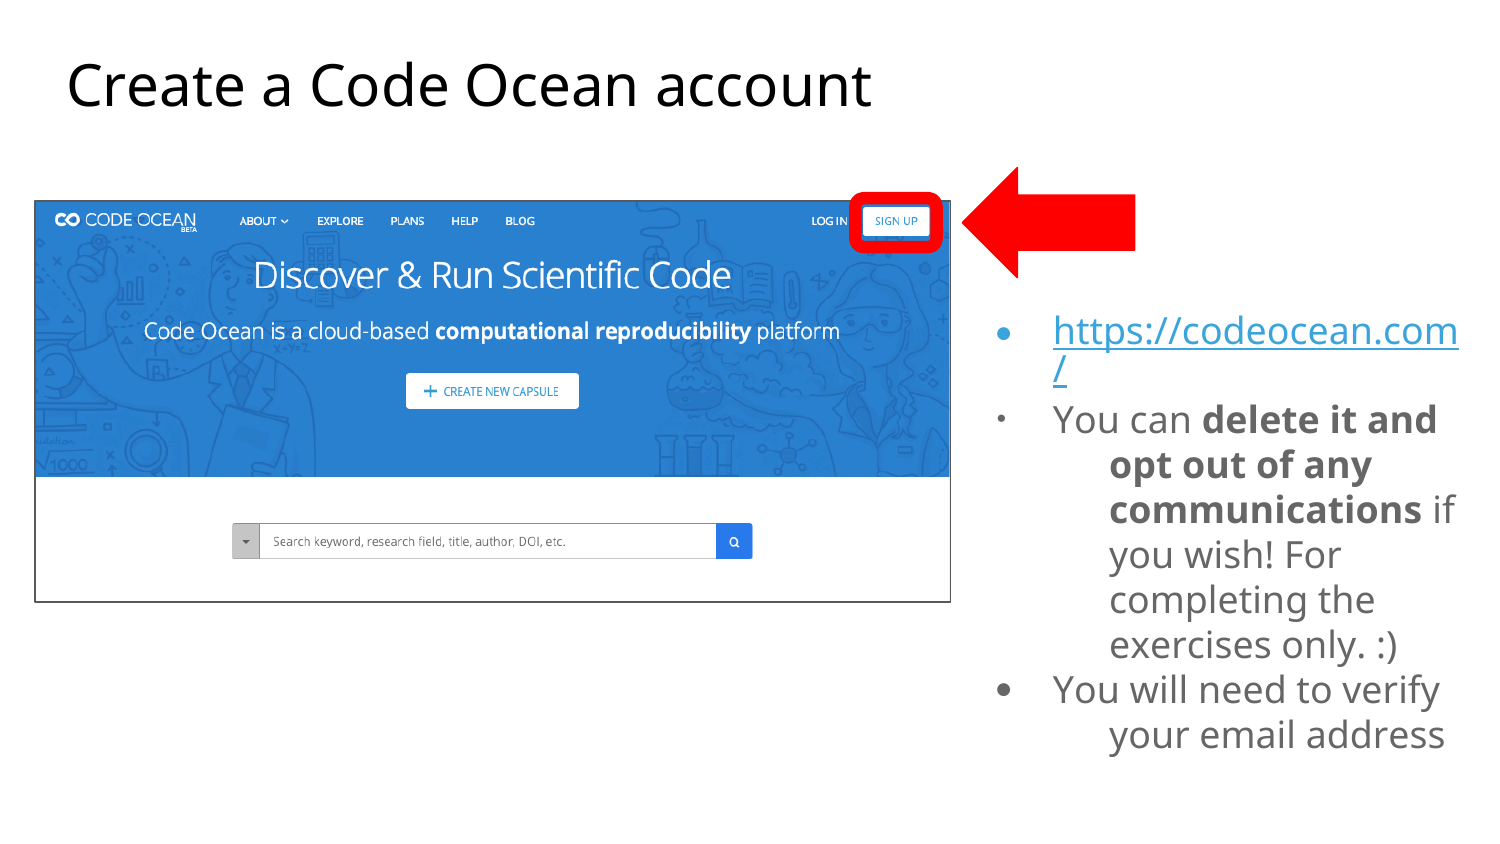

# Create a Code Ocean account
https://codeocean.com/
You can delete it and opt out of any communications if you wish! For completing the exercises only. :)
You will need to verify your email address